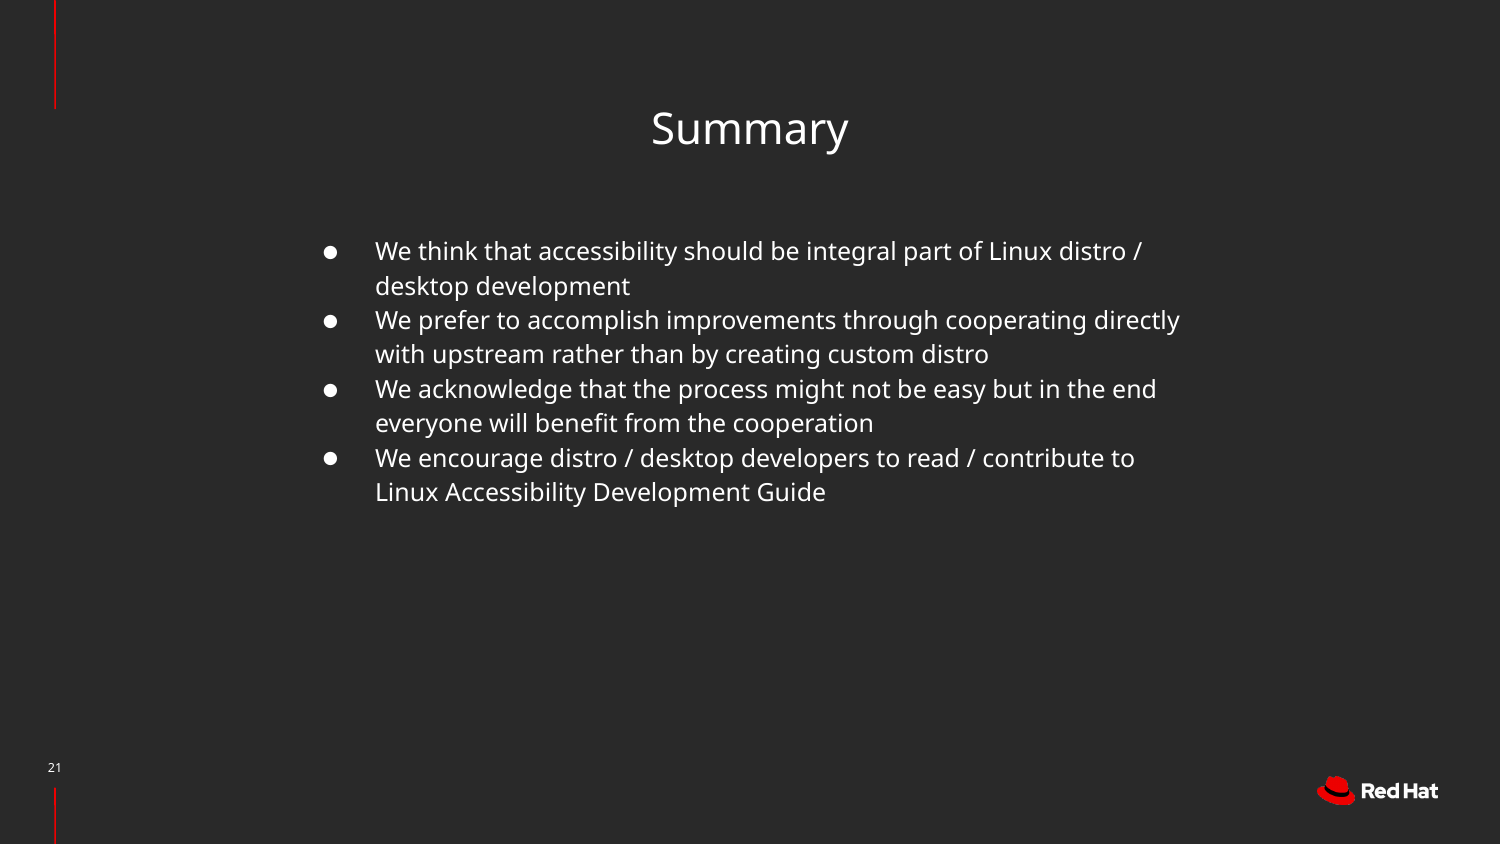

Summary
# We think that accessibility should be integral part of Linux distro / desktop development
We prefer to accomplish improvements through cooperating directly with upstream rather than by creating custom distro
We acknowledge that the process might not be easy but in the end everyone will benefit from the cooperation
We encourage distro / desktop developers to read / contribute to Linux Accessibility Development Guide